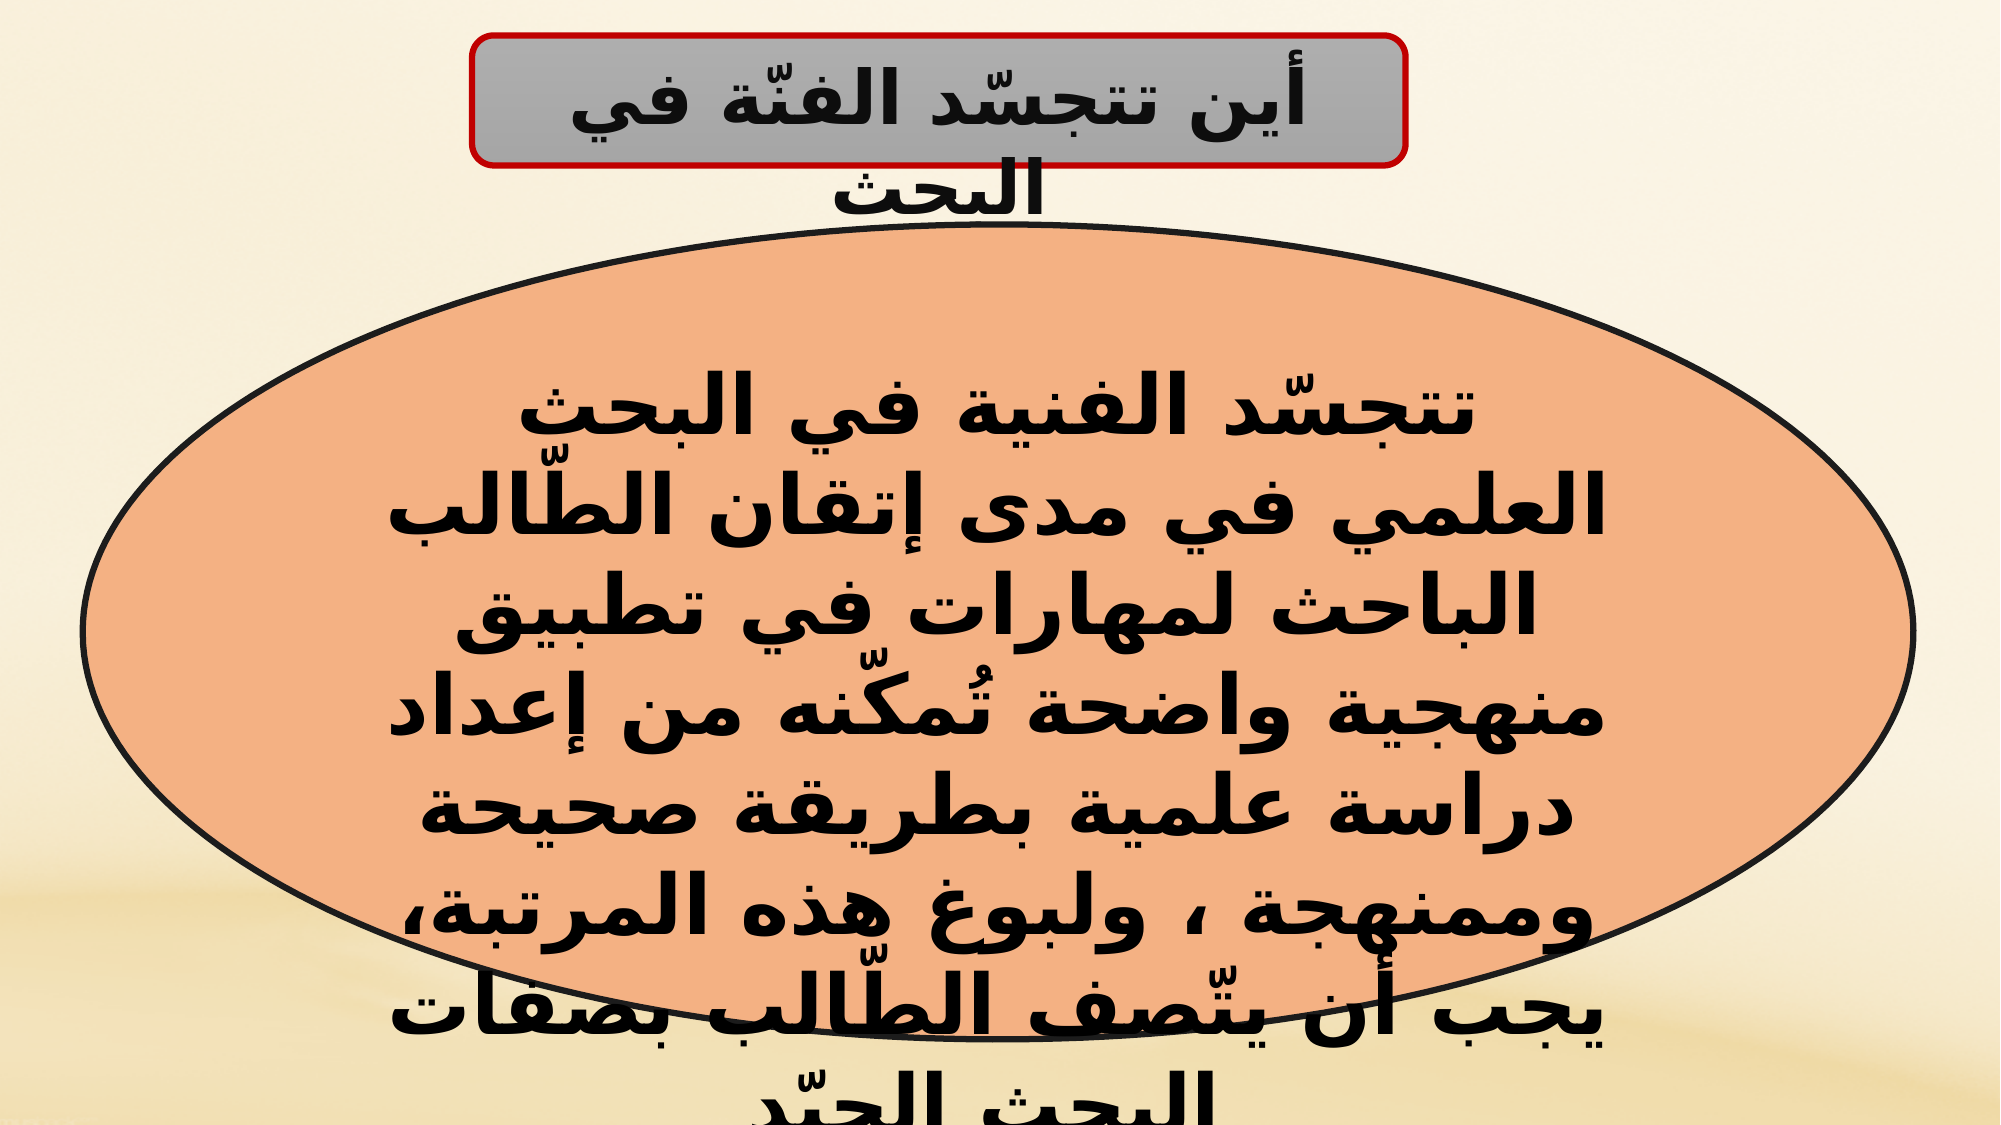

أين تتجسّد الفنّة في البحث
تتجسّد الفنية في البحث العلمي في مدى إتقان الطّالب الباحث لمهارات في تطبيق منهجية واضحة تُمكّنه من إعداد دراسة علمية بطريقة صحيحة وممنهجة ، ولبوغ هذه المرتبة، يجب أن يتّصف الطّالب بصفات البحث الجيّد,,